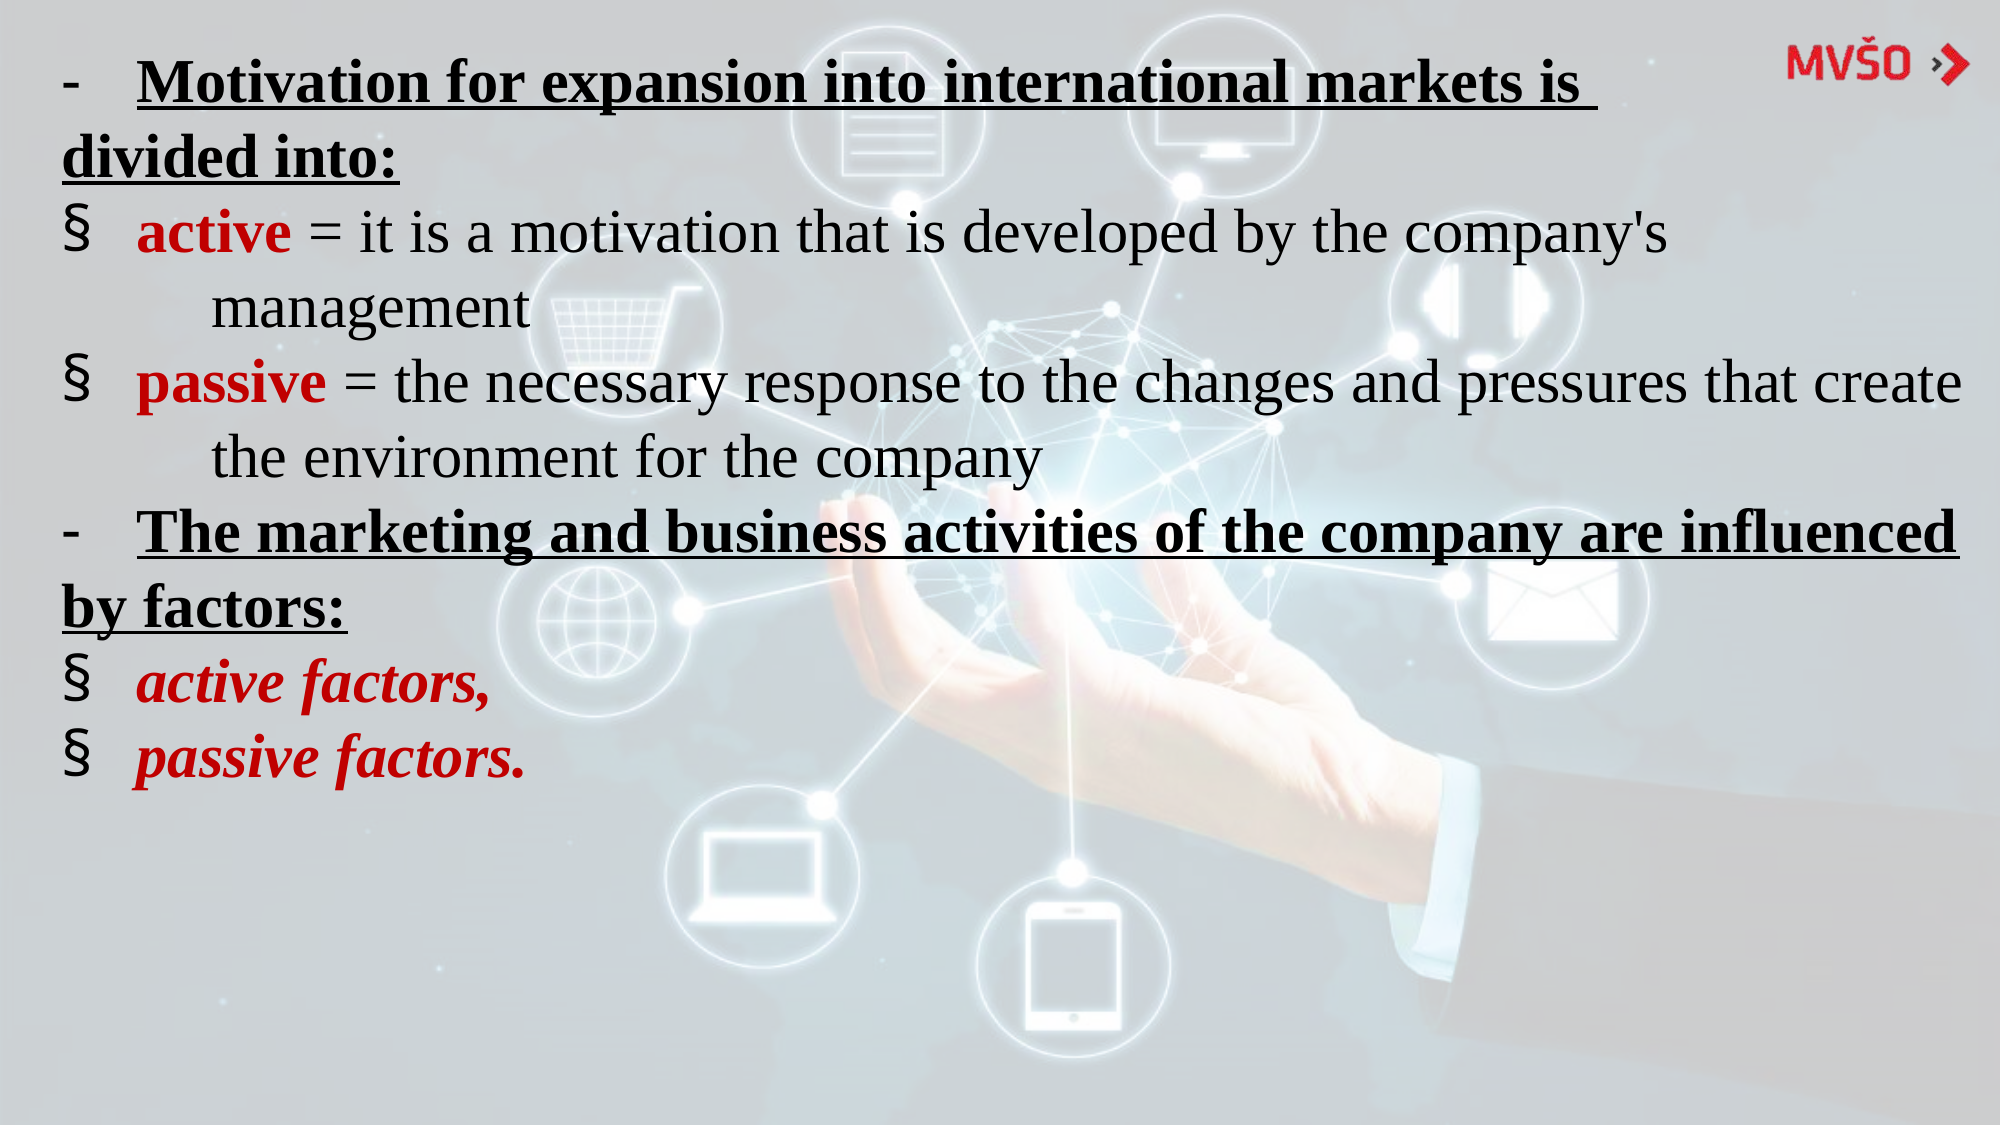

Motivation for expansion into international markets is
divided into:
active = it is a motivation that is developed by the company's management
passive = the necessary response to the changes and pressures that create the environment for the company
The marketing and business activities of the company are influenced
by factors:
active factors,
passive factors.